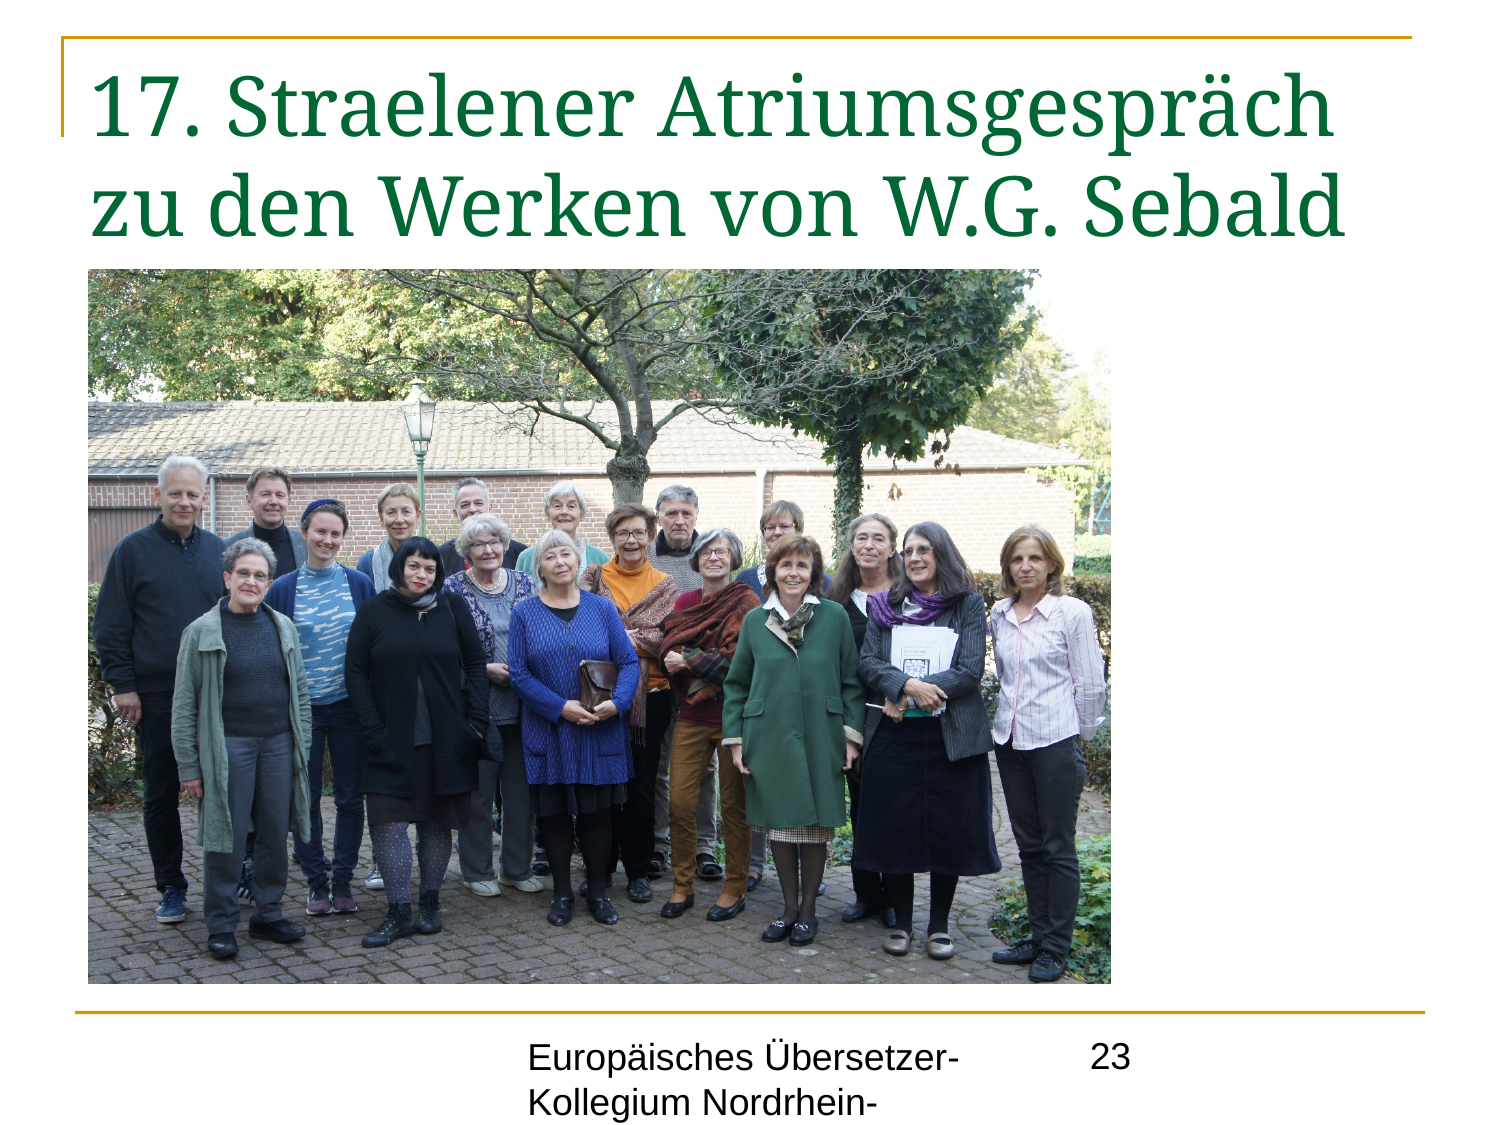

# 17. Straelener Atriumsgespräch zu den Werken von W.G. Sebald
Europäisches Übersetzer-Kollegium Nordrhein-Westfalen in Straelen